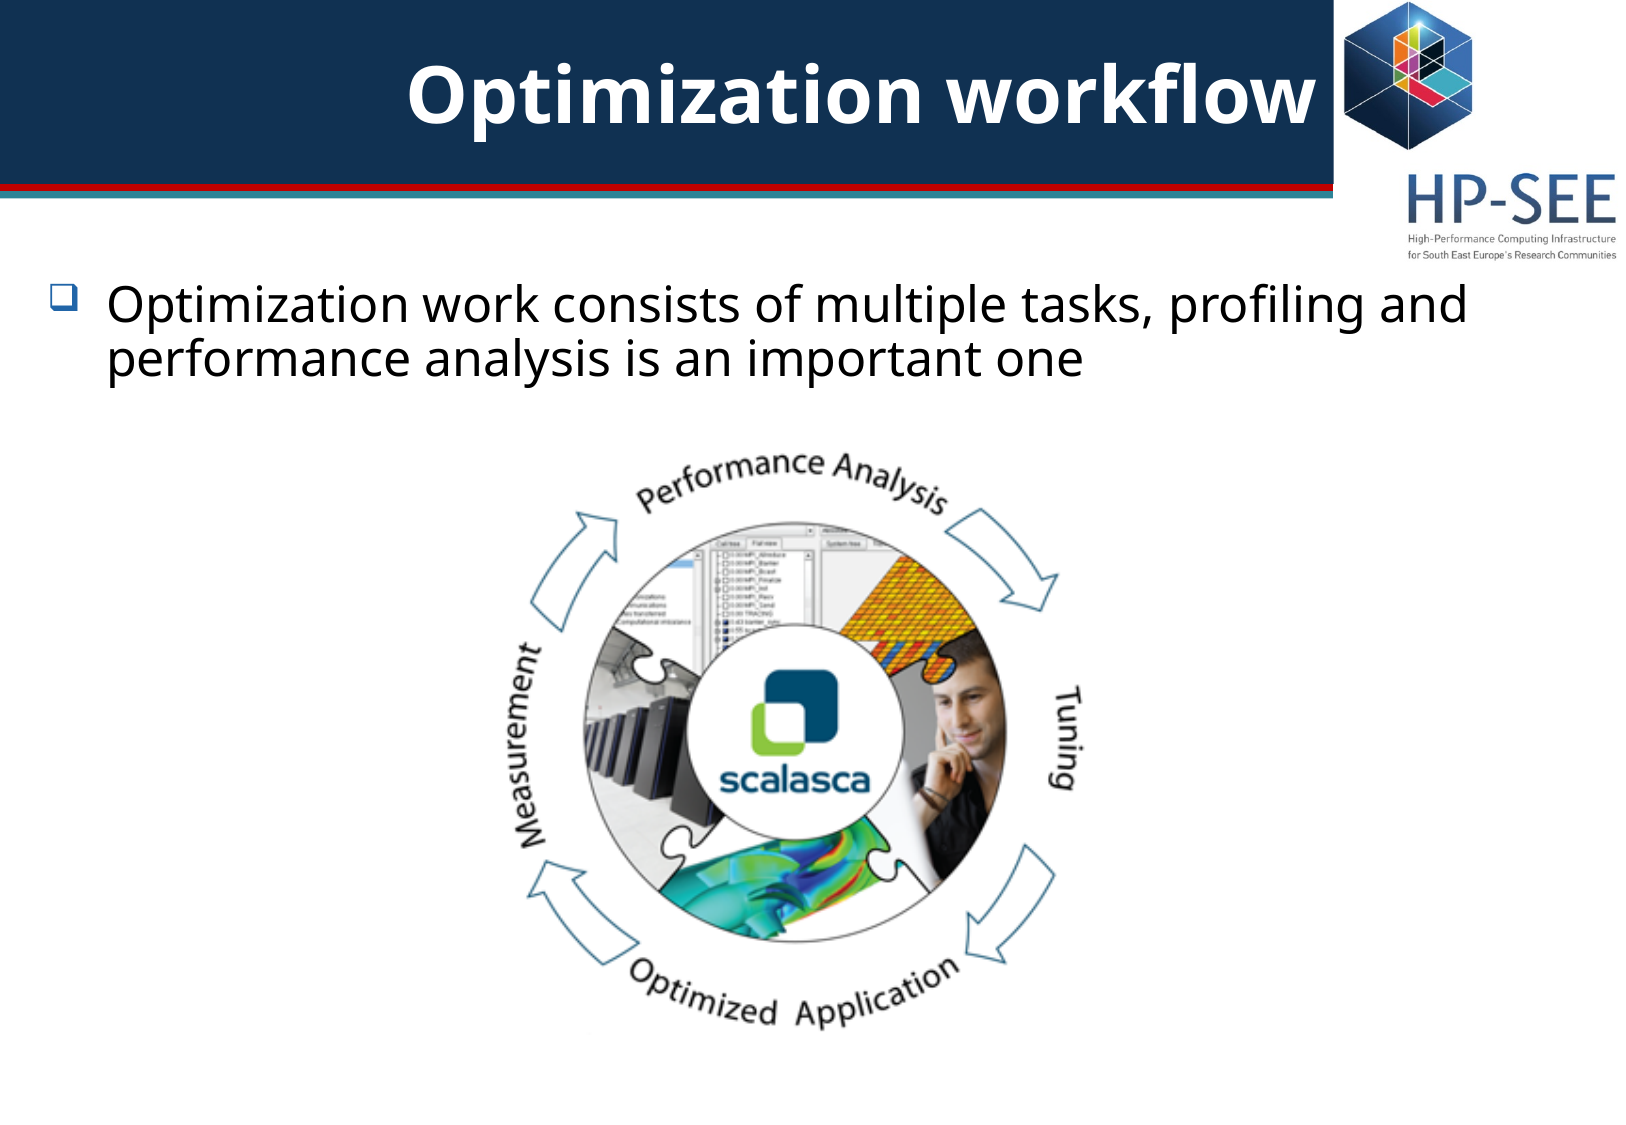

# Optimization workflow
Optimization work consists of multiple tasks, profiling and performance analysis is an important one